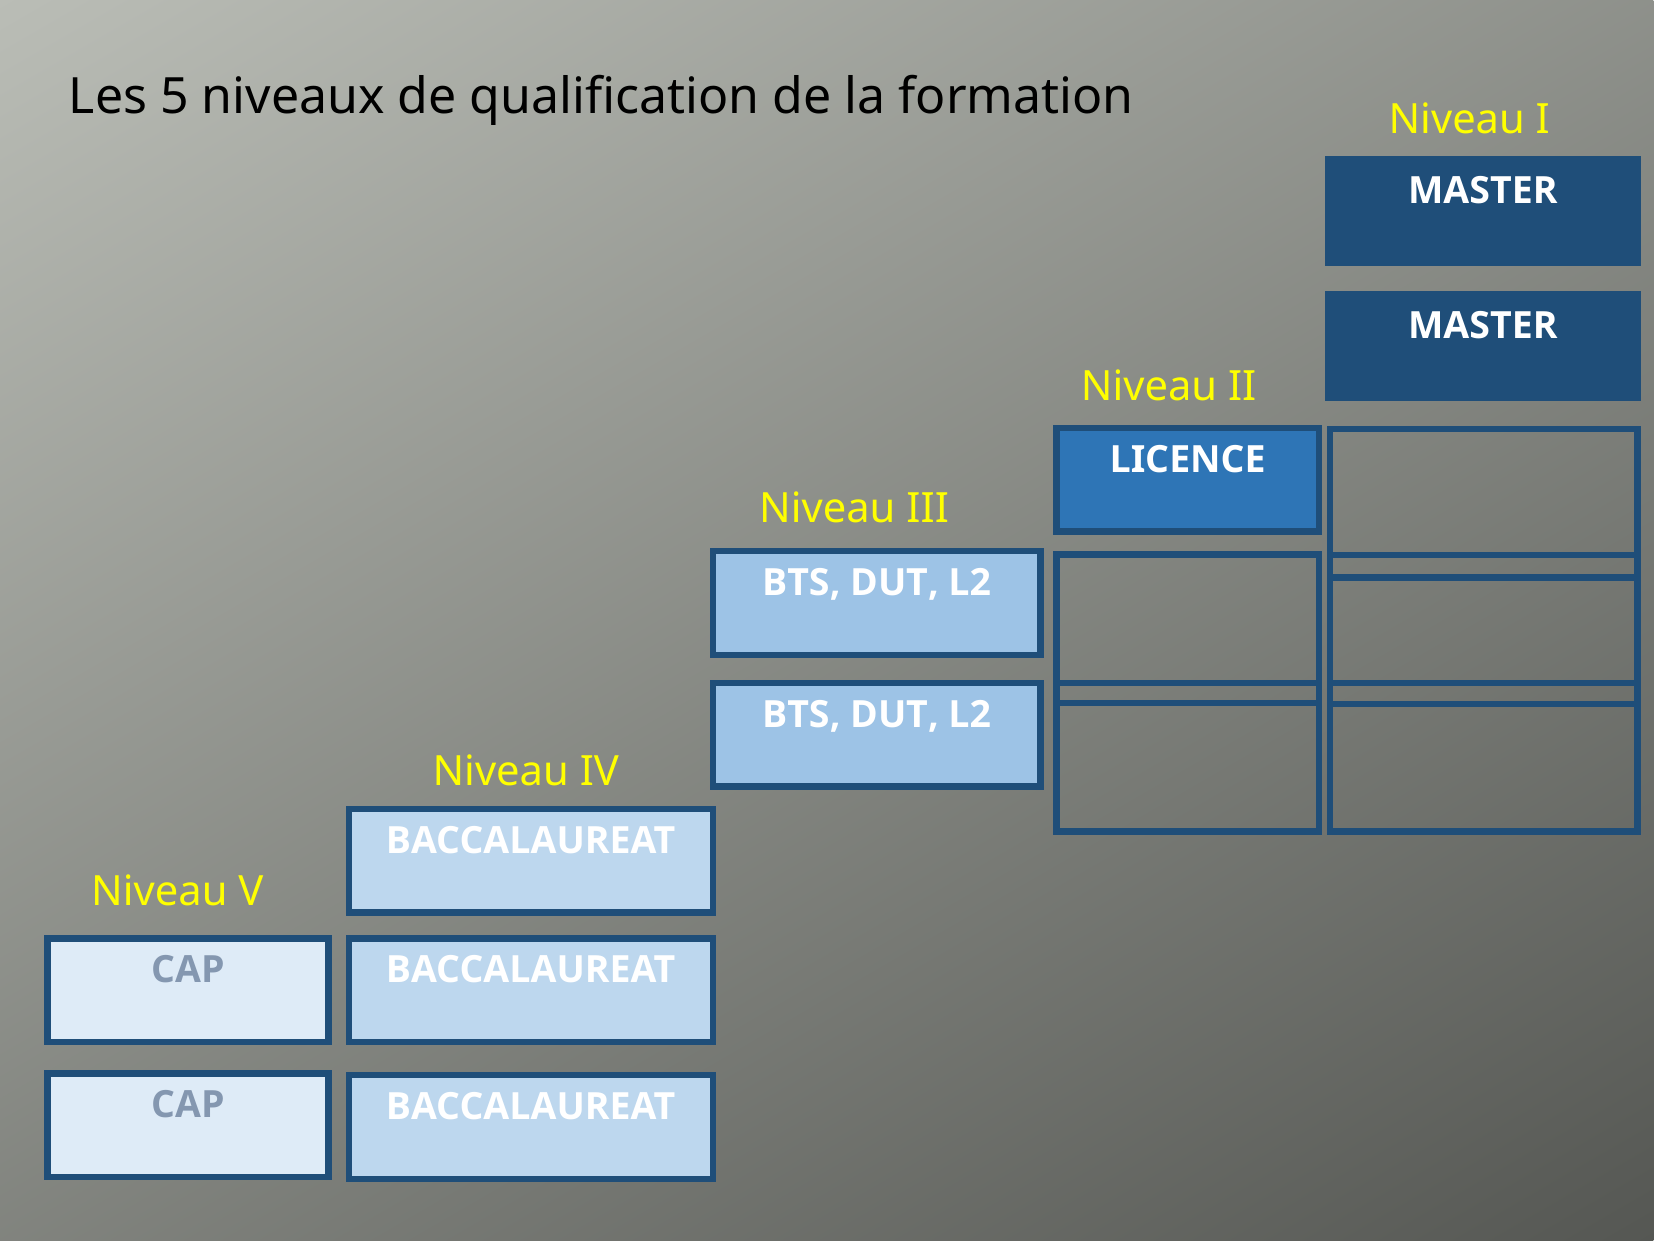

Les 5 niveaux de qualification de la formation
Niveau I
MASTER
MASTER
Niveau II
LICENCE
Niveau III
BTS, DUT, L2
BTS, DUT, L2
Niveau IV
BACCALAUREAT
Niveau V
CAP
BACCALAUREAT
CAP
BACCALAUREAT